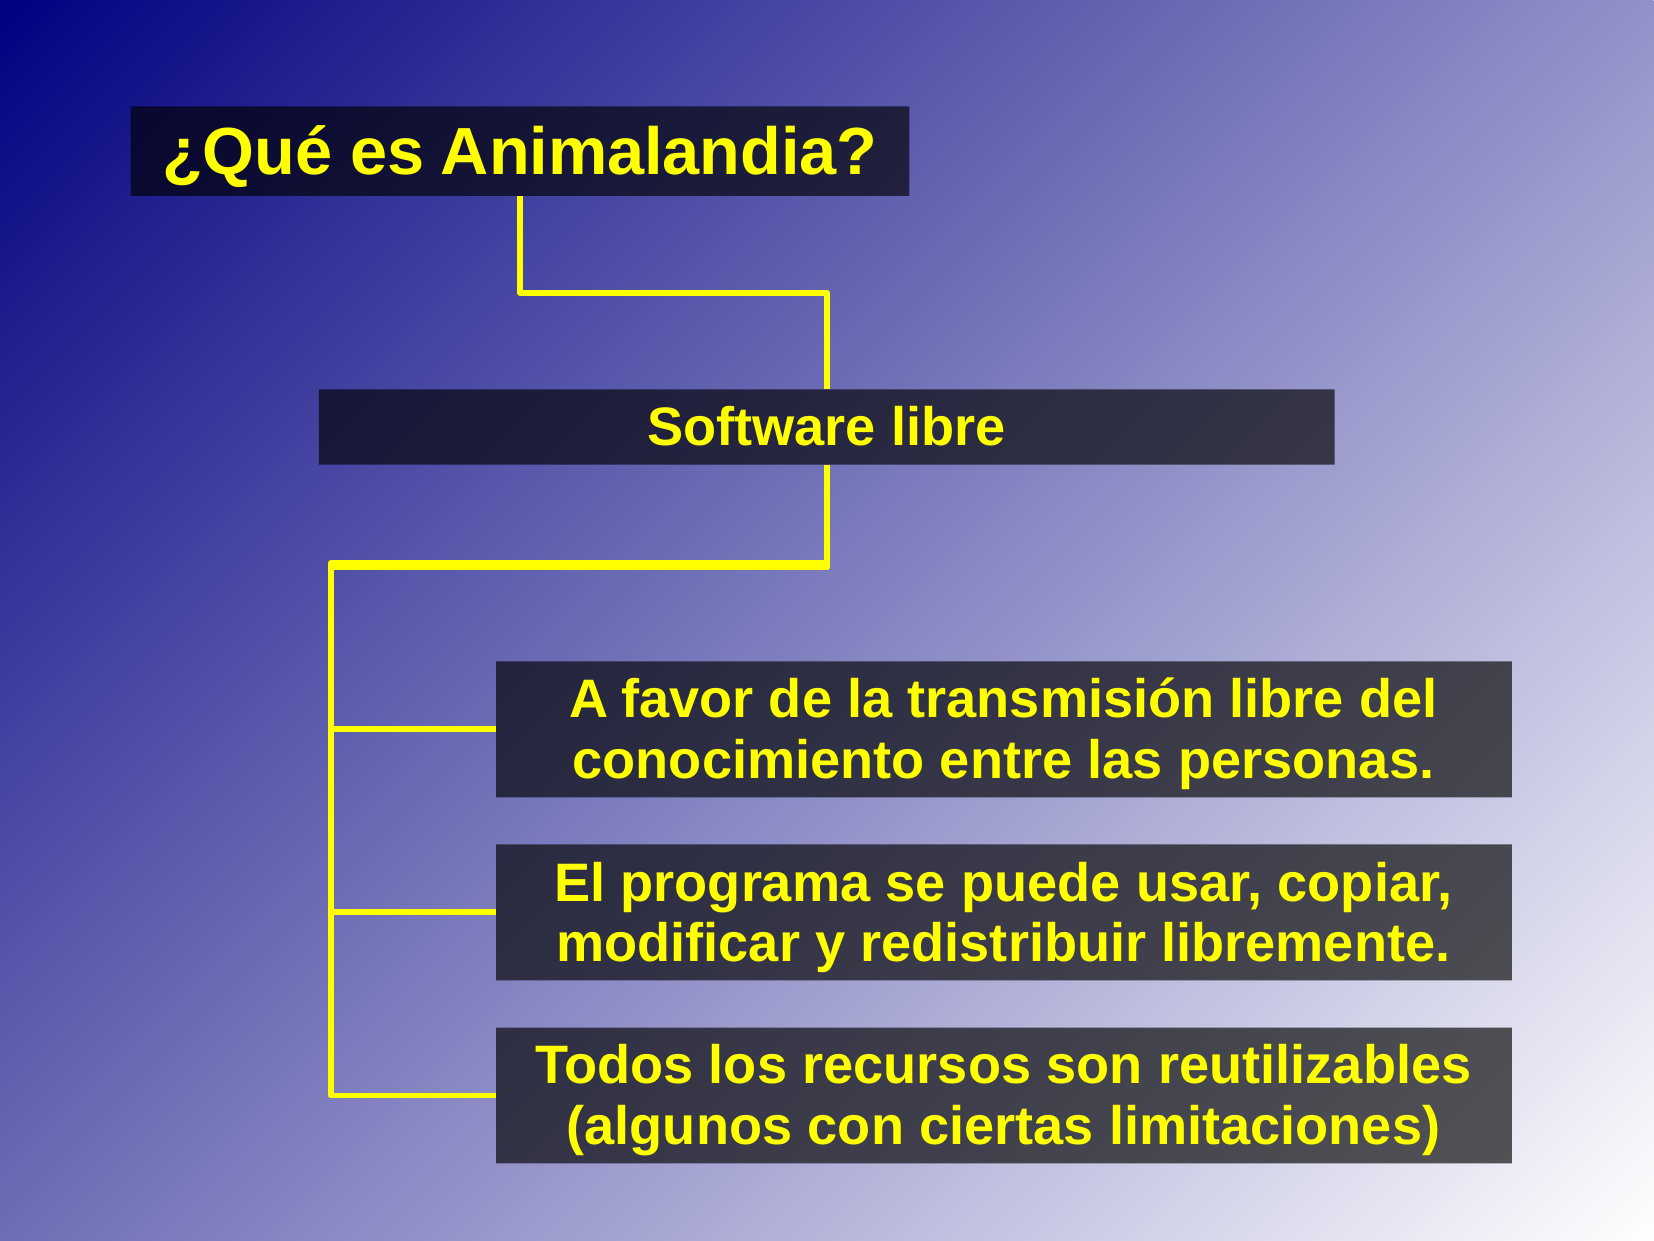

¿Qué es Animalandia?
Software libre
A favor de la transmisión libre del conocimiento entre las personas.
El programa se puede usar, copiar, modificar y redistribuir libremente.
Todos los recursos son reutilizables
(algunos con ciertas limitaciones)